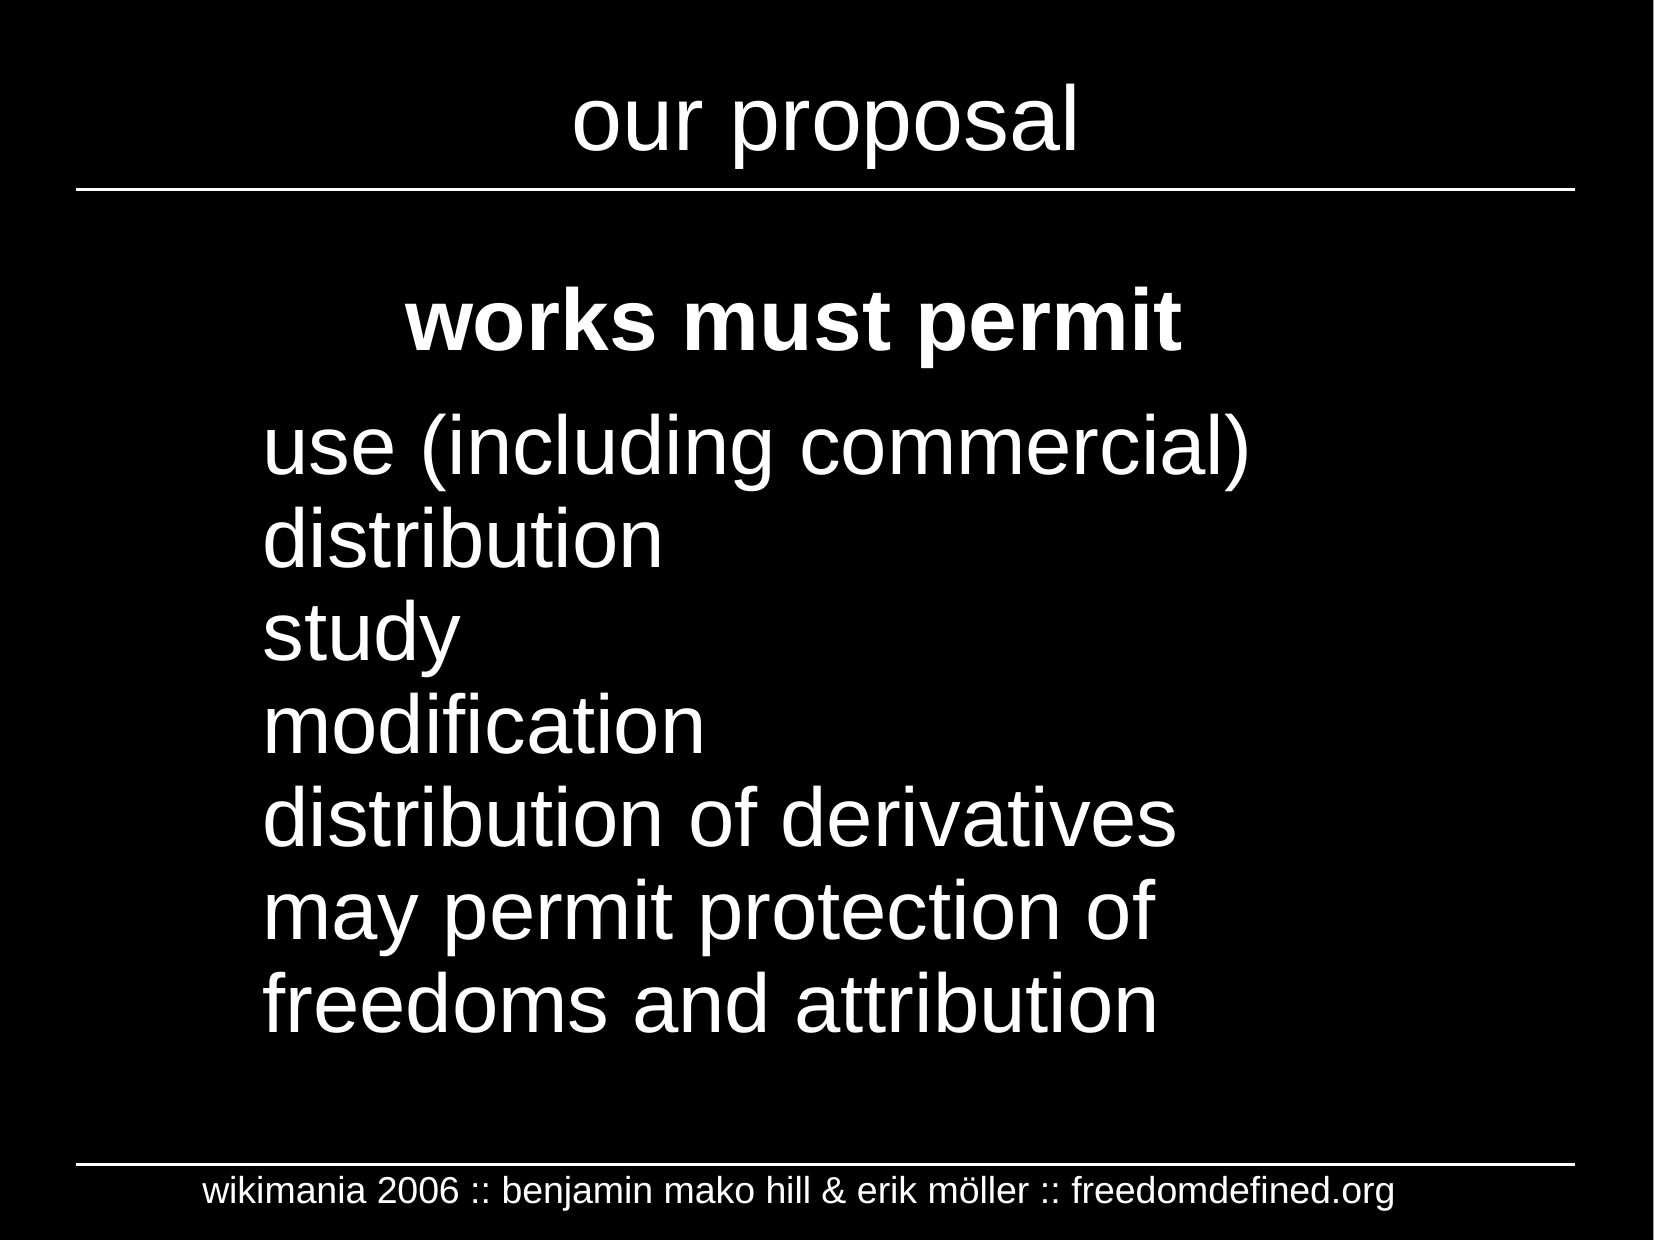

# our proposal
works must permit
use (including commercial)
distribution
study
modification
distribution of derivatives
may permit protection of freedoms and attribution